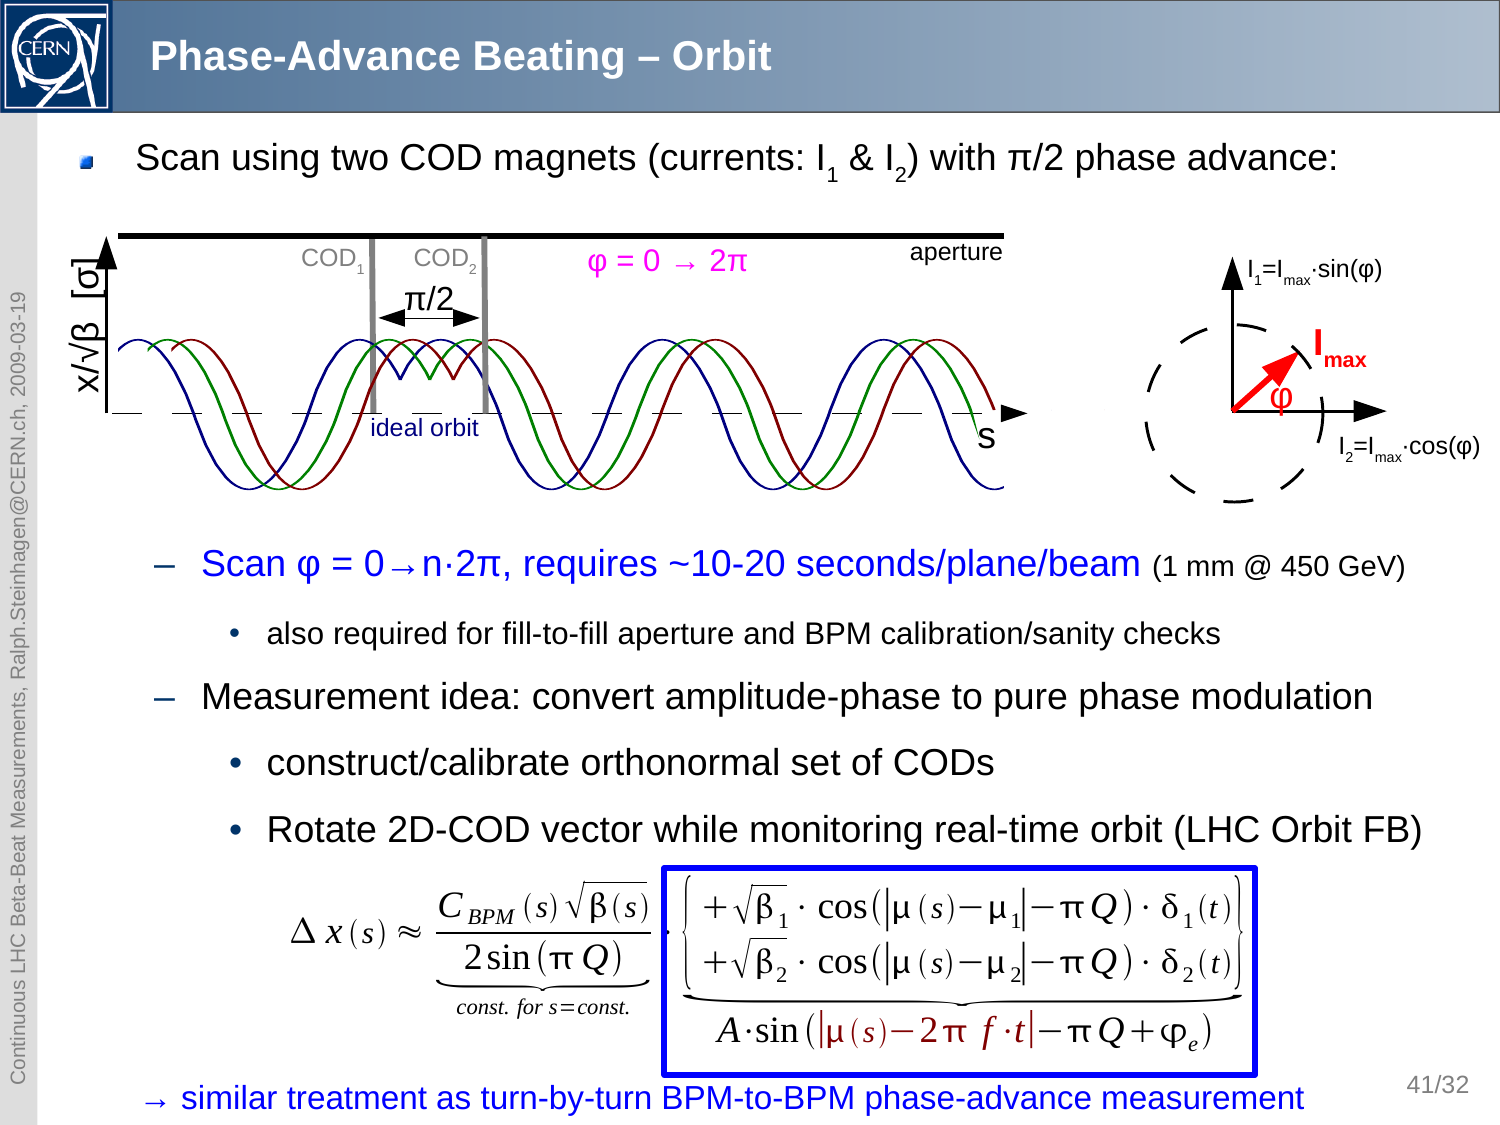

# Phase-Advance Beating – Orbit
Scan using two COD magnets (currents: I1 & I2) with π/2 phase advance:
Scan φ = 0→n·2π, requires ~10-20 seconds/plane/beam (1 mm @ 450 GeV)
also required for fill-to-fill aperture and BPM calibration/sanity checks
Measurement idea: convert amplitude-phase to pure phase modulation
construct/calibrate orthonormal set of CODs
Rotate 2D-COD vector while monitoring real-time orbit (LHC Orbit FB)
aperture
x/√β [σ]
COD1
φ = 0 → 2π
COD2
I1=Imax∙sin(φ)
Imax
π/2
φ
ideal orbit
s
I2=Imax∙cos(φ)
→ similar treatment as turn-by-turn BPM-to-BPM phase-advance measurement